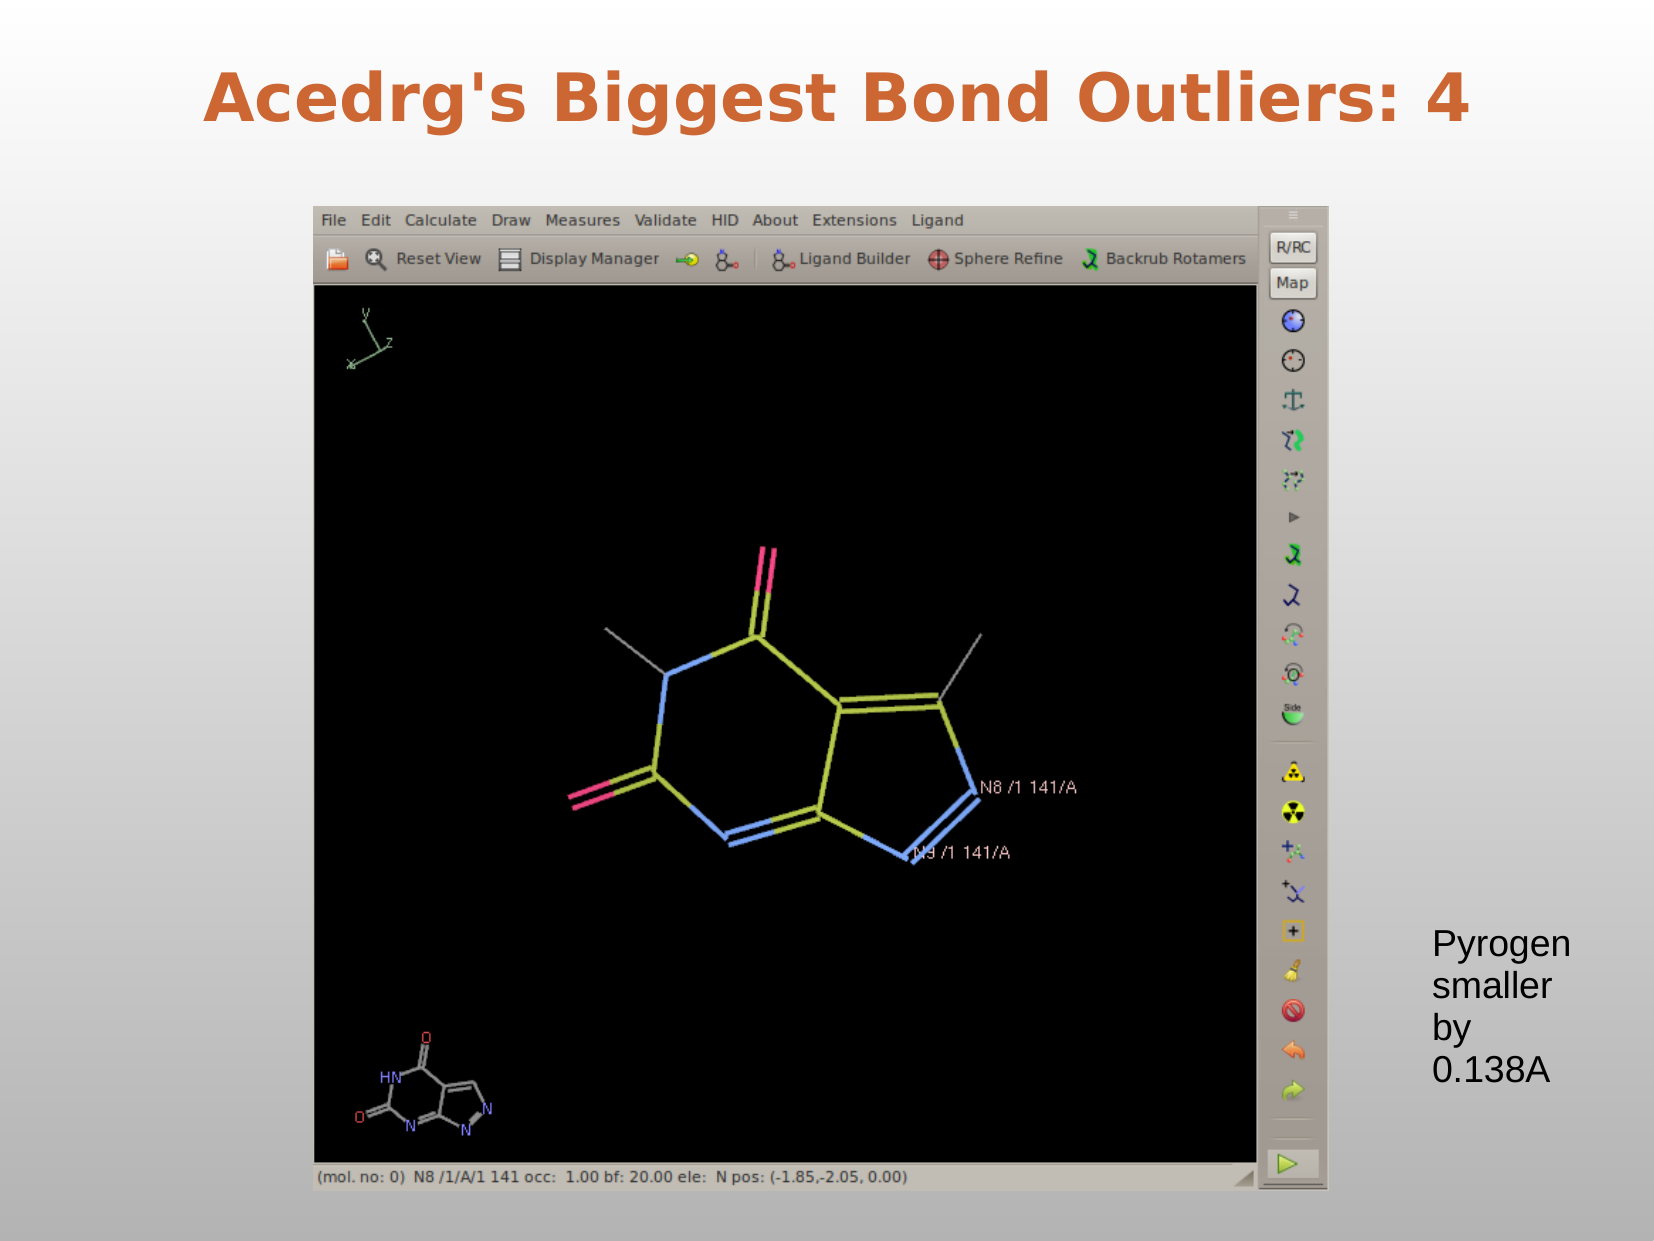

# Acedrg's Biggest Bond Outliers: 4
Pyrogen
smaller
by
0.138A